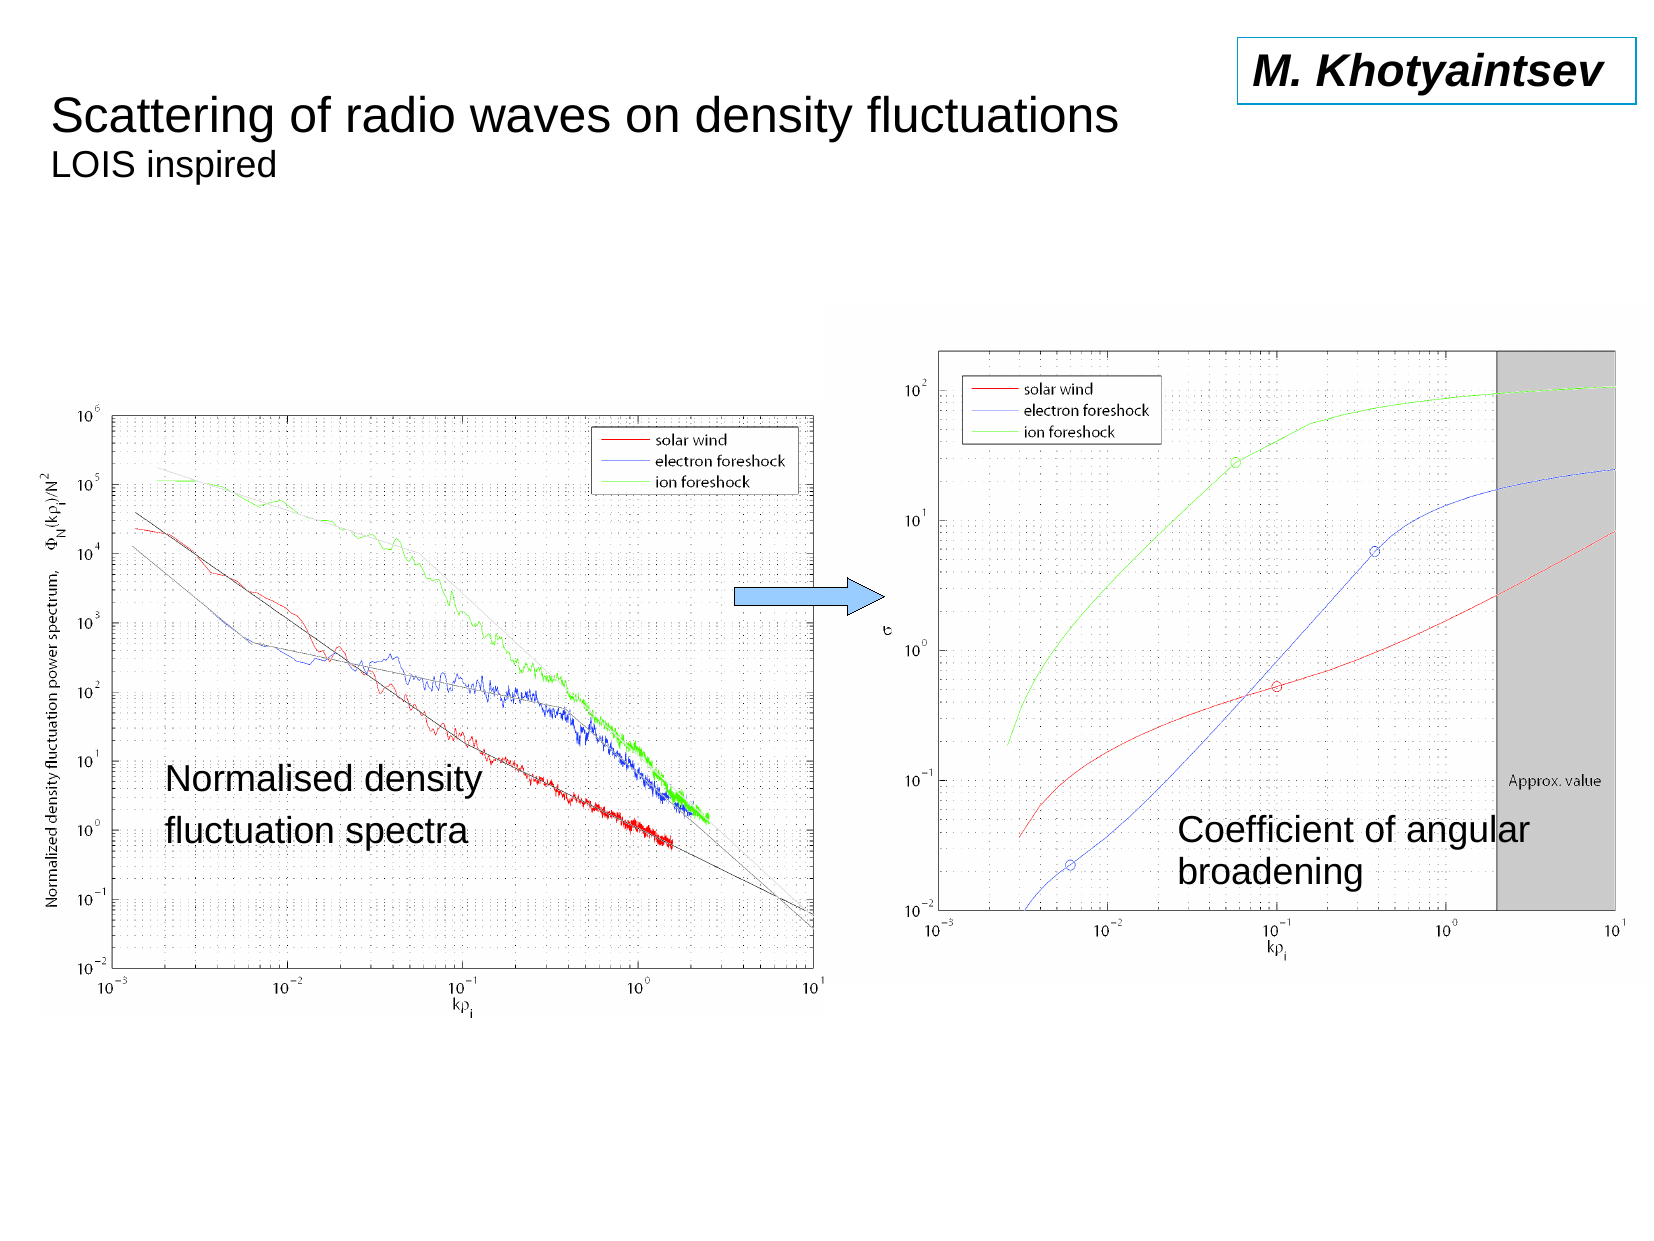

M. Khotyaintsev
Scattering of radio waves on density fluctuations
LOIS inspired
Normalised density
fluctuation spectra
Coefficient of angular broadening